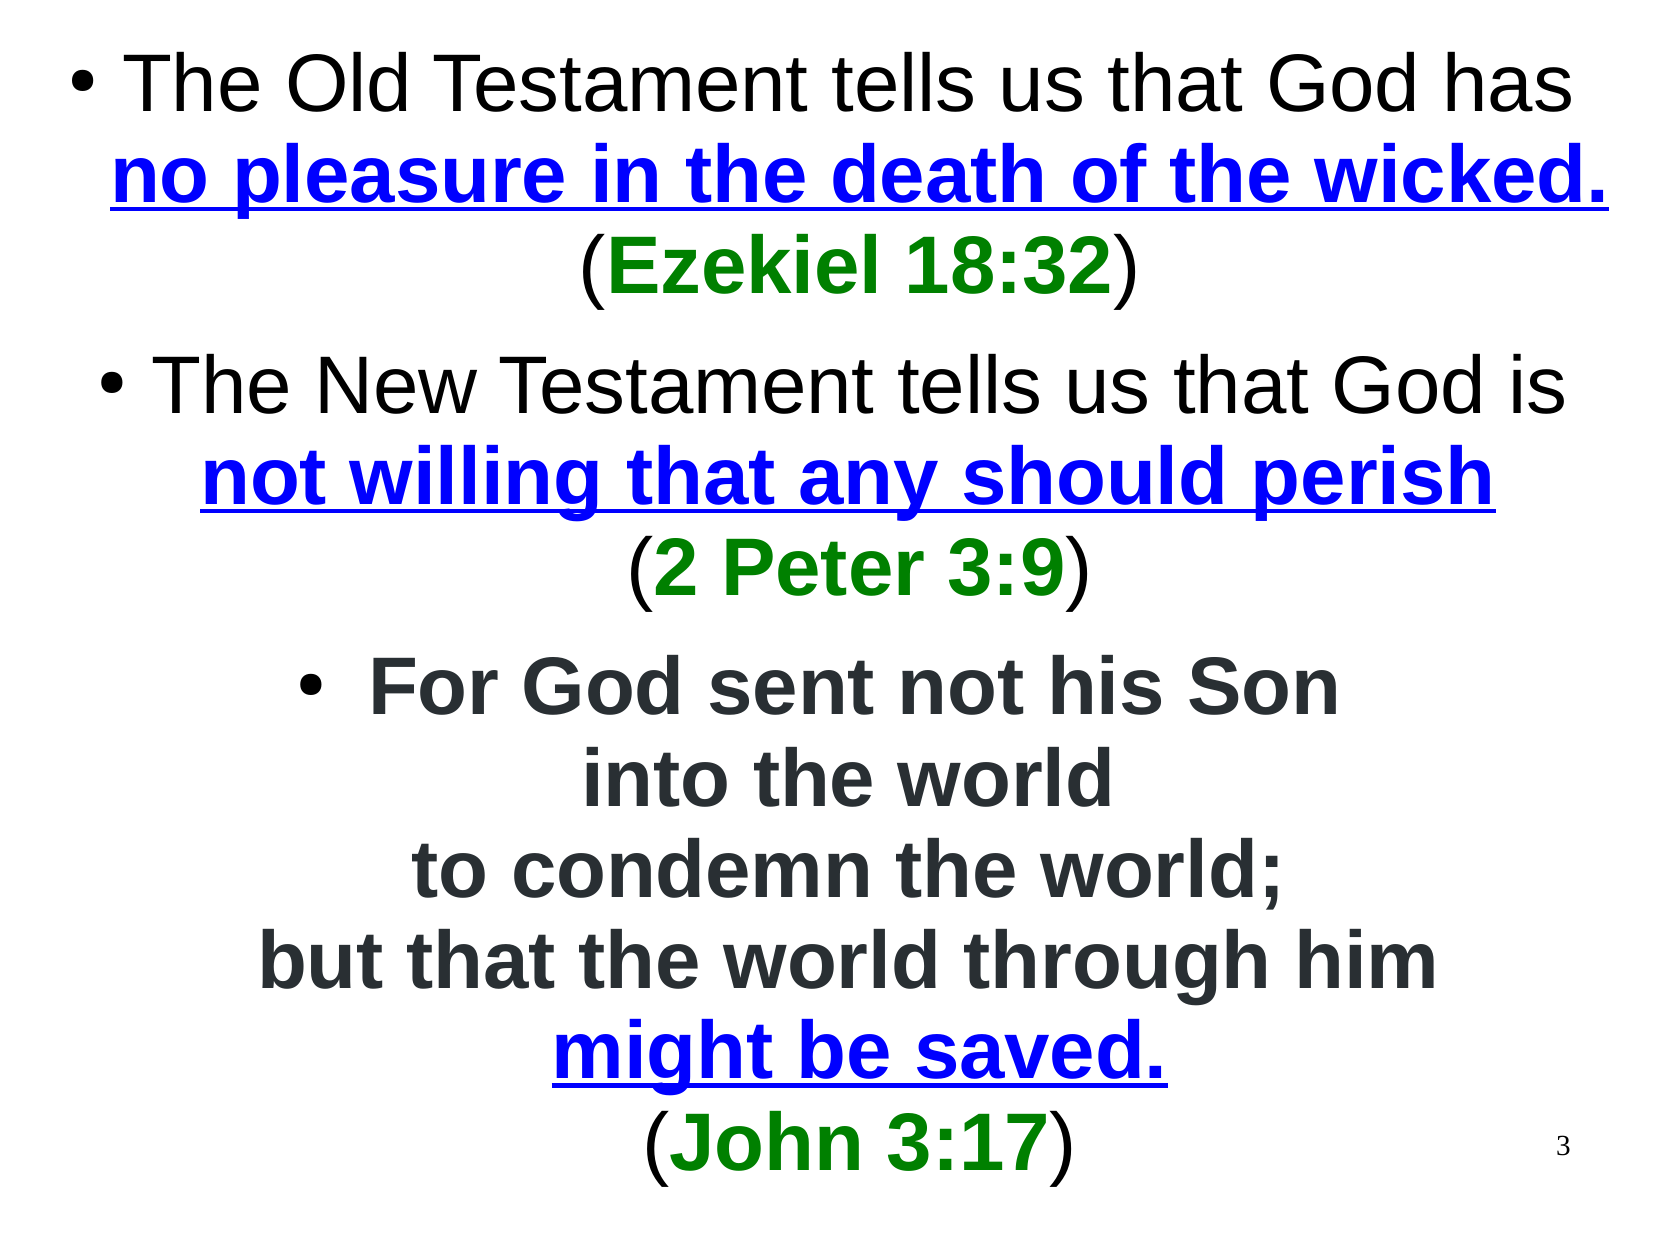

# The Old Testament tells us that God has no pleasure in the death of the wicked. (Ezekiel 18:32)
The New Testament tells us that God is not willing that any should perish
(2 Peter 3:9)
 For God sent not his Son
into the world
to condemn the world;
but that the world through him
might be saved.
(John 3:17)
3